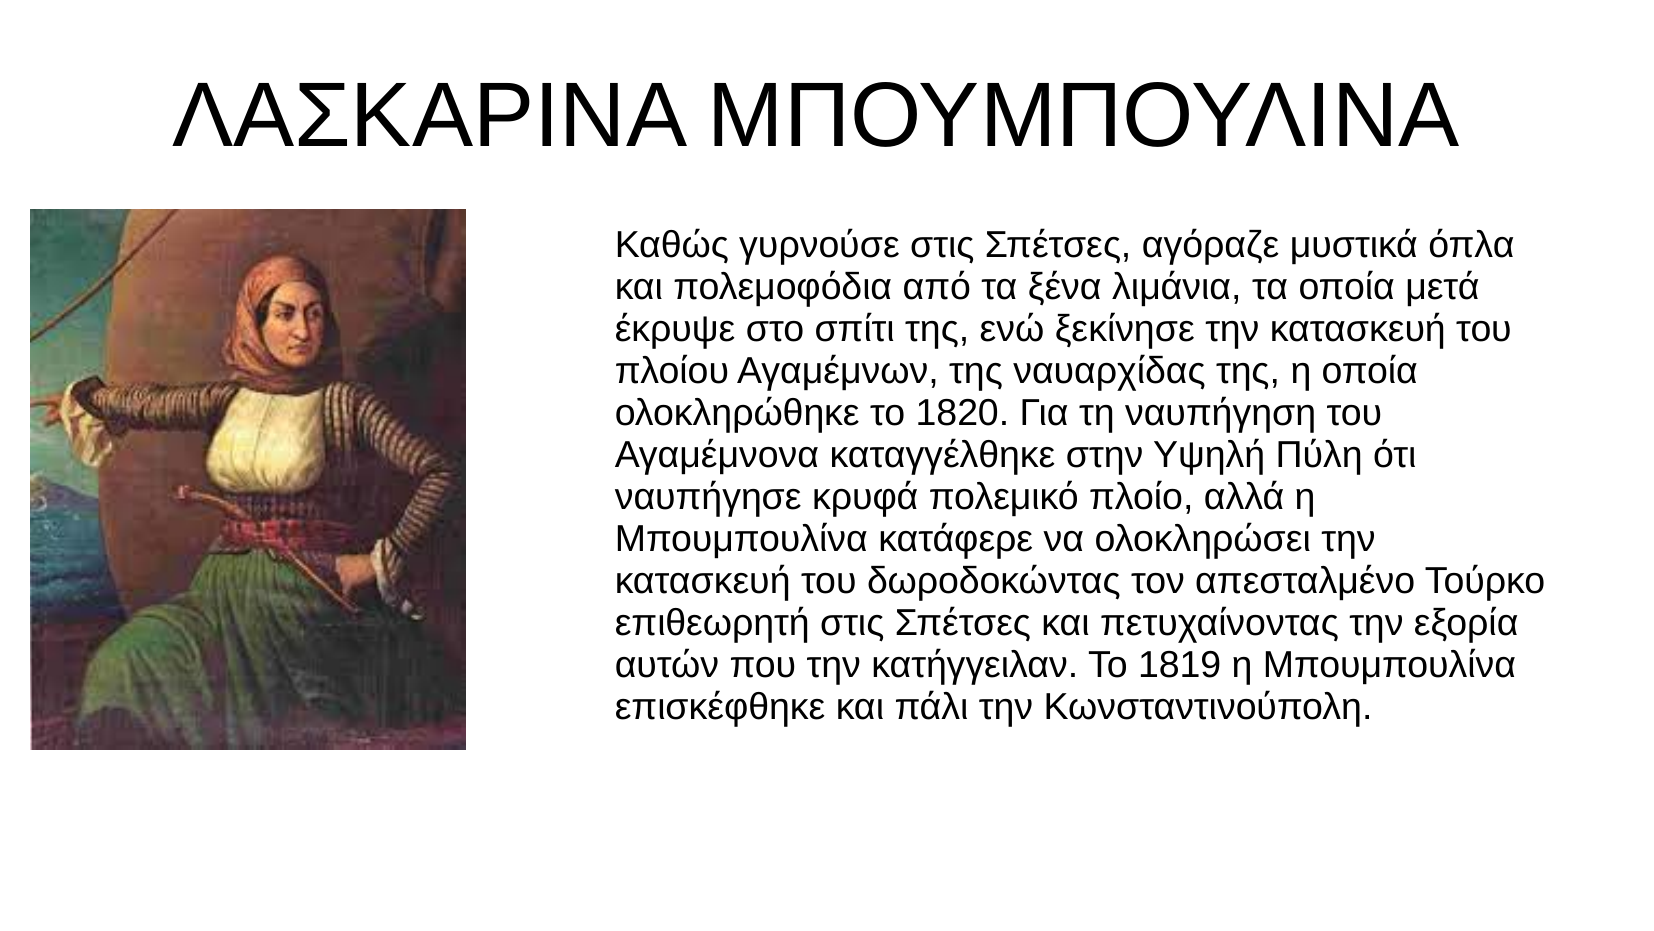

# ΛΑΣΚΑΡΙΝΑ ΜΠΟΥΜΠΟΥΛΙΝΑ
Καθώς γυρνούσε στις Σπέτσες, αγόραζε μυστικά όπλα και πολεμοφόδια από τα ξένα λιμάνια, τα οποία μετά έκρυψε στο σπίτι της, ενώ ξεκίνησε την κατασκευή του πλοίου Αγαμέμνων, της ναυαρχίδας της, η οποία ολοκληρώθηκε το 1820. Για τη ναυπήγηση του Αγαμέμνονα καταγγέλθηκε στην Υψηλή Πύλη ότι ναυπήγησε κρυφά πολεμικό πλοίο, αλλά η Μπουμπουλίνα κατάφερε να ολοκληρώσει την κατασκευή του δωροδοκώντας τον απεσταλμένο Τούρκο επιθεωρητή στις Σπέτσες και πετυχαίνοντας την εξορία αυτών που την κατήγγειλαν. Το 1819 η Μπουμπουλίνα επισκέφθηκε και πάλι την Κωνσταντινούπολη.